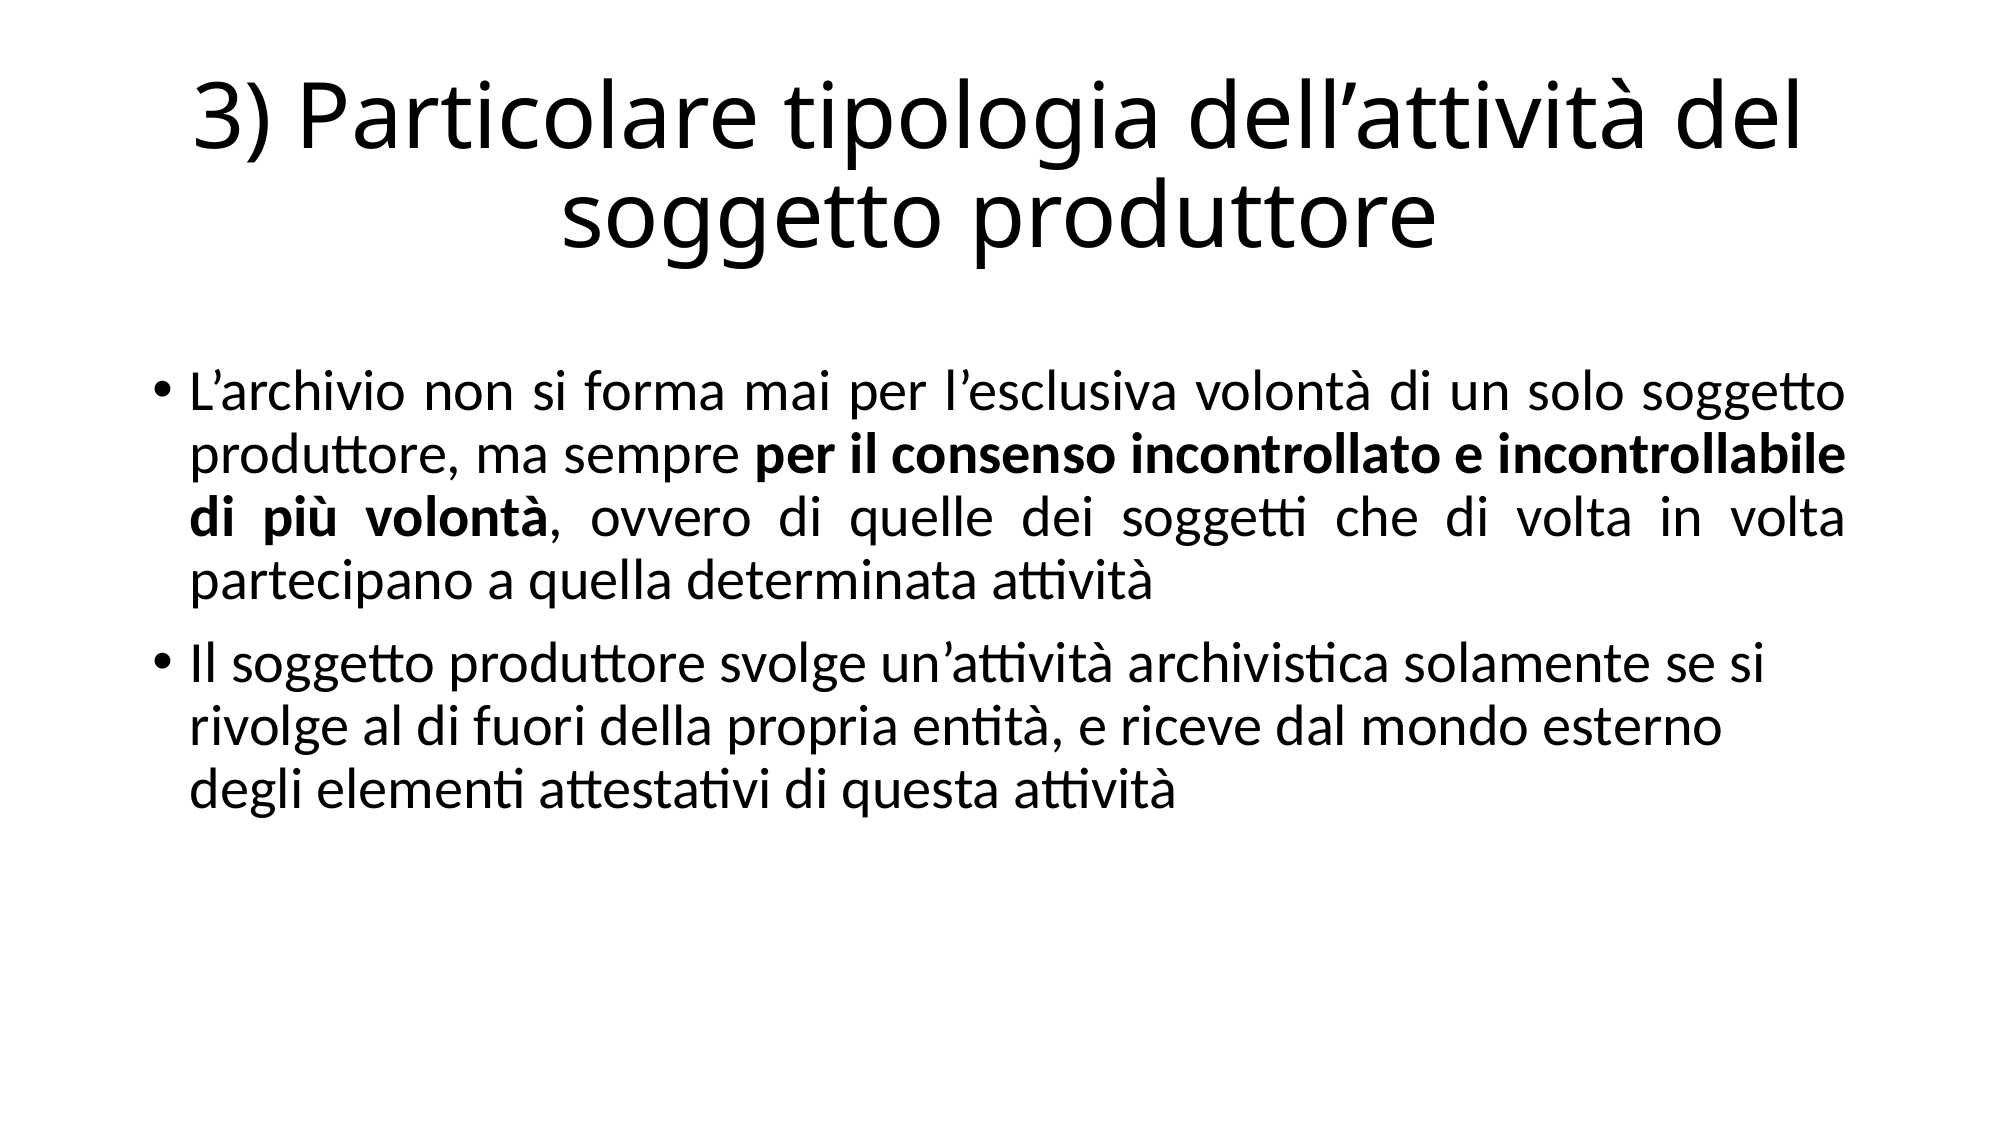

# 3) Particolare tipologia dell’attività del soggetto produttore
L’archivio non si forma mai per l’esclusiva volontà di un solo soggetto produttore, ma sempre per il consenso incontrollato e incontrollabile di più volontà, ovvero di quelle dei soggetti che di volta in volta partecipano a quella determinata attività
Il soggetto produttore svolge un’attività archivistica solamente se si rivolge al di fuori della propria entità, e riceve dal mondo esterno degli elementi attestativi di questa attività